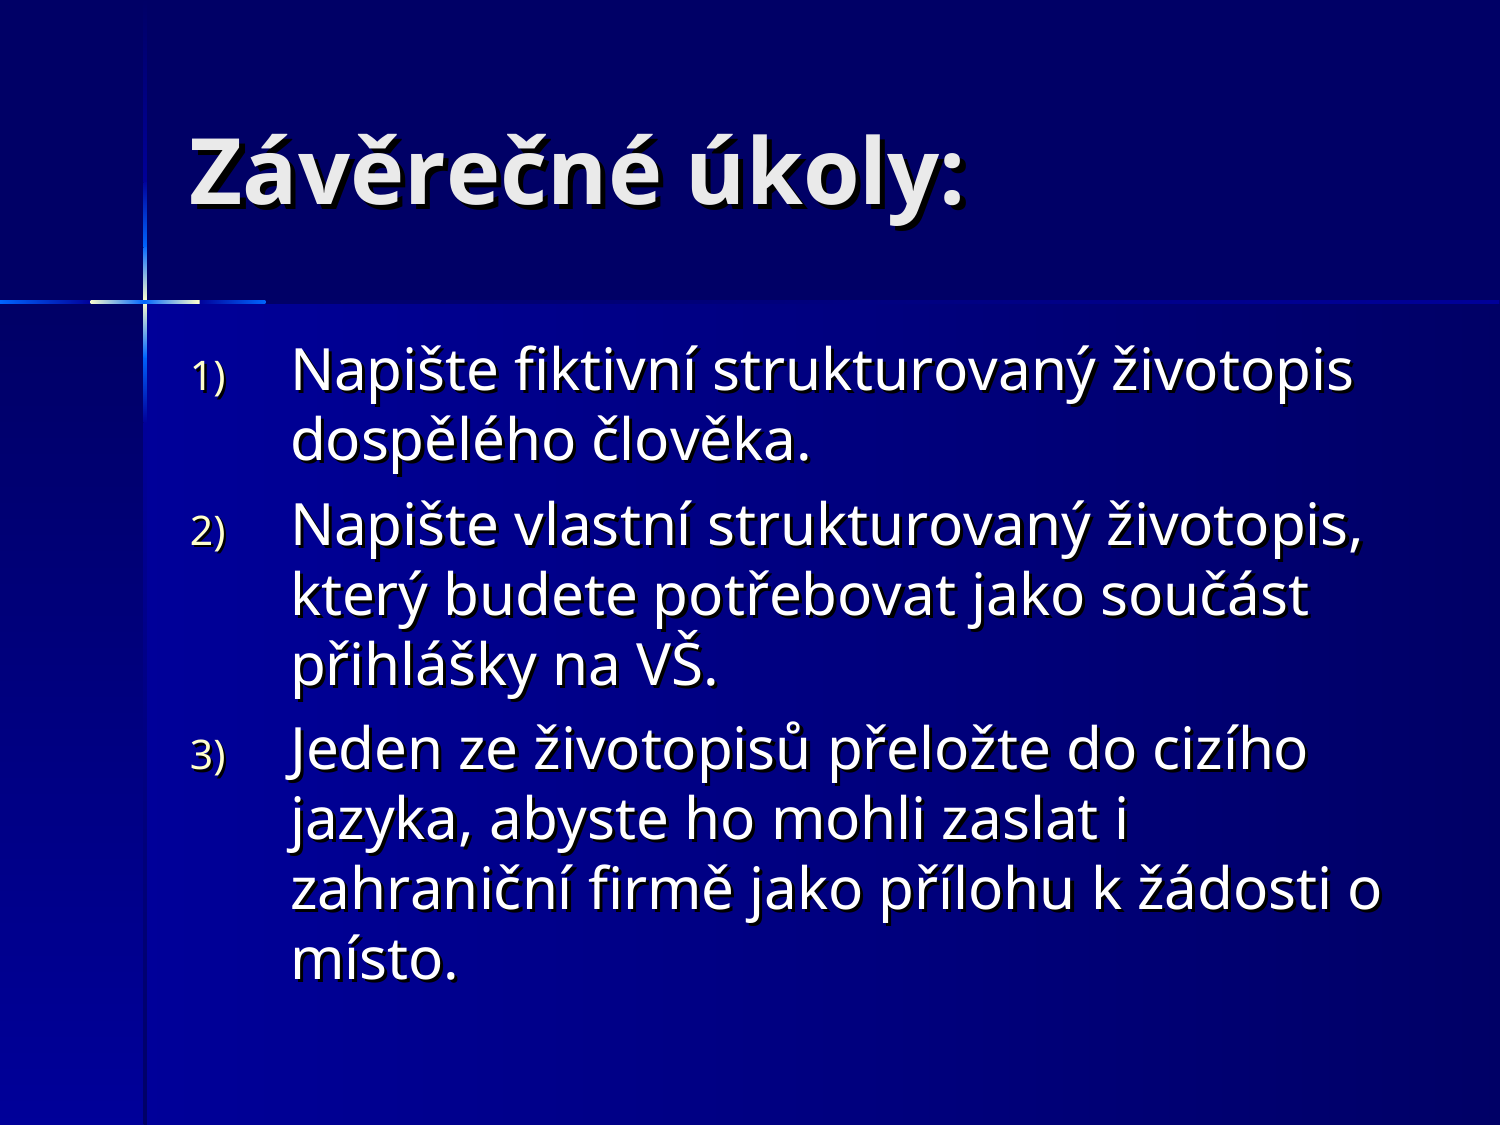

# Závěrečné úkoly:
Napište fiktivní strukturovaný životopis dospělého člověka.
Napište vlastní strukturovaný životopis, který budete potřebovat jako součást přihlášky na VŠ.
Jeden ze životopisů přeložte do cizího jazyka, abyste ho mohli zaslat i zahraniční firmě jako přílohu k žádosti o místo.